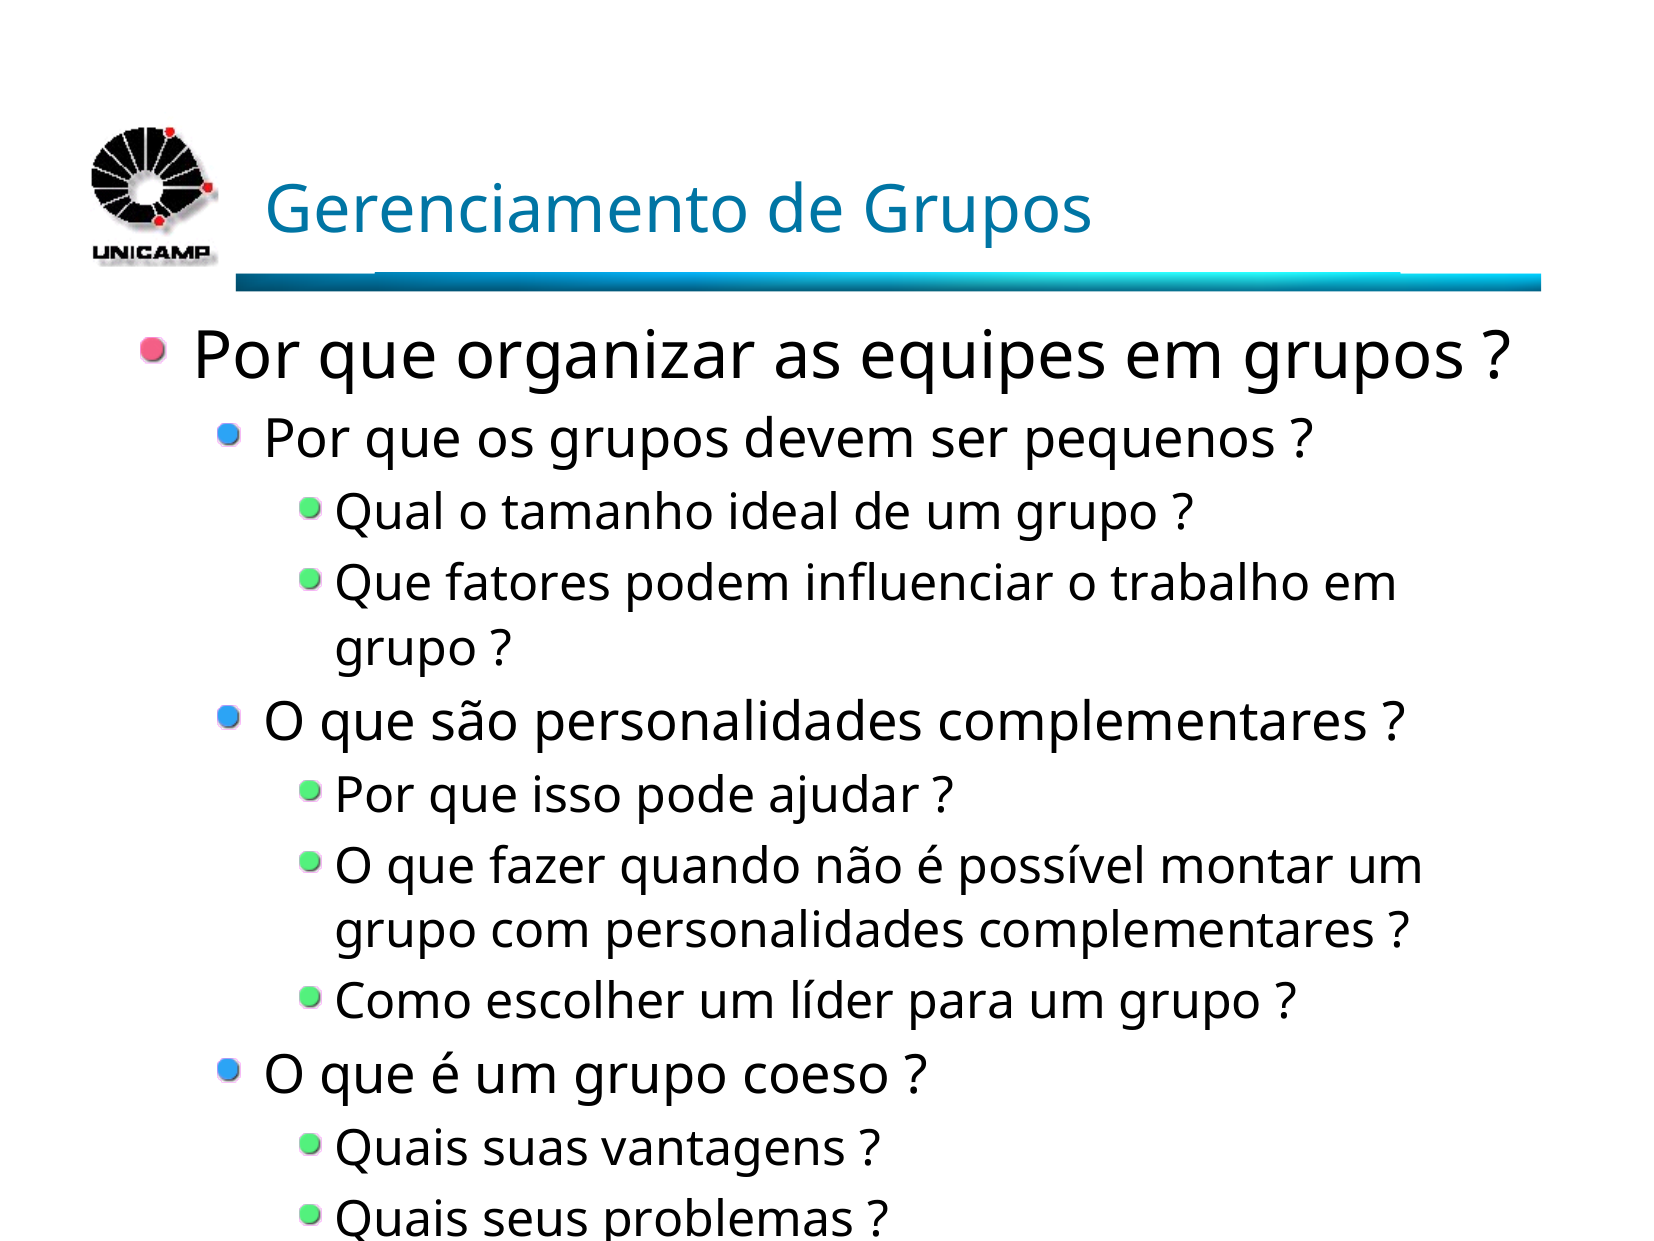

# Gerenciamento de Grupos
Por que organizar as equipes em grupos ?
Por que os grupos devem ser pequenos ?
Qual o tamanho ideal de um grupo ?
Que fatores podem influenciar o trabalho em grupo ?
O que são personalidades complementares ?
Por que isso pode ajudar ?
O que fazer quando não é possível montar um grupo com personalidades complementares ?
Como escolher um líder para um grupo ?
O que é um grupo coeso ?
Quais suas vantagens ?
Quais seus problemas ?
O que é “groupthink” ?